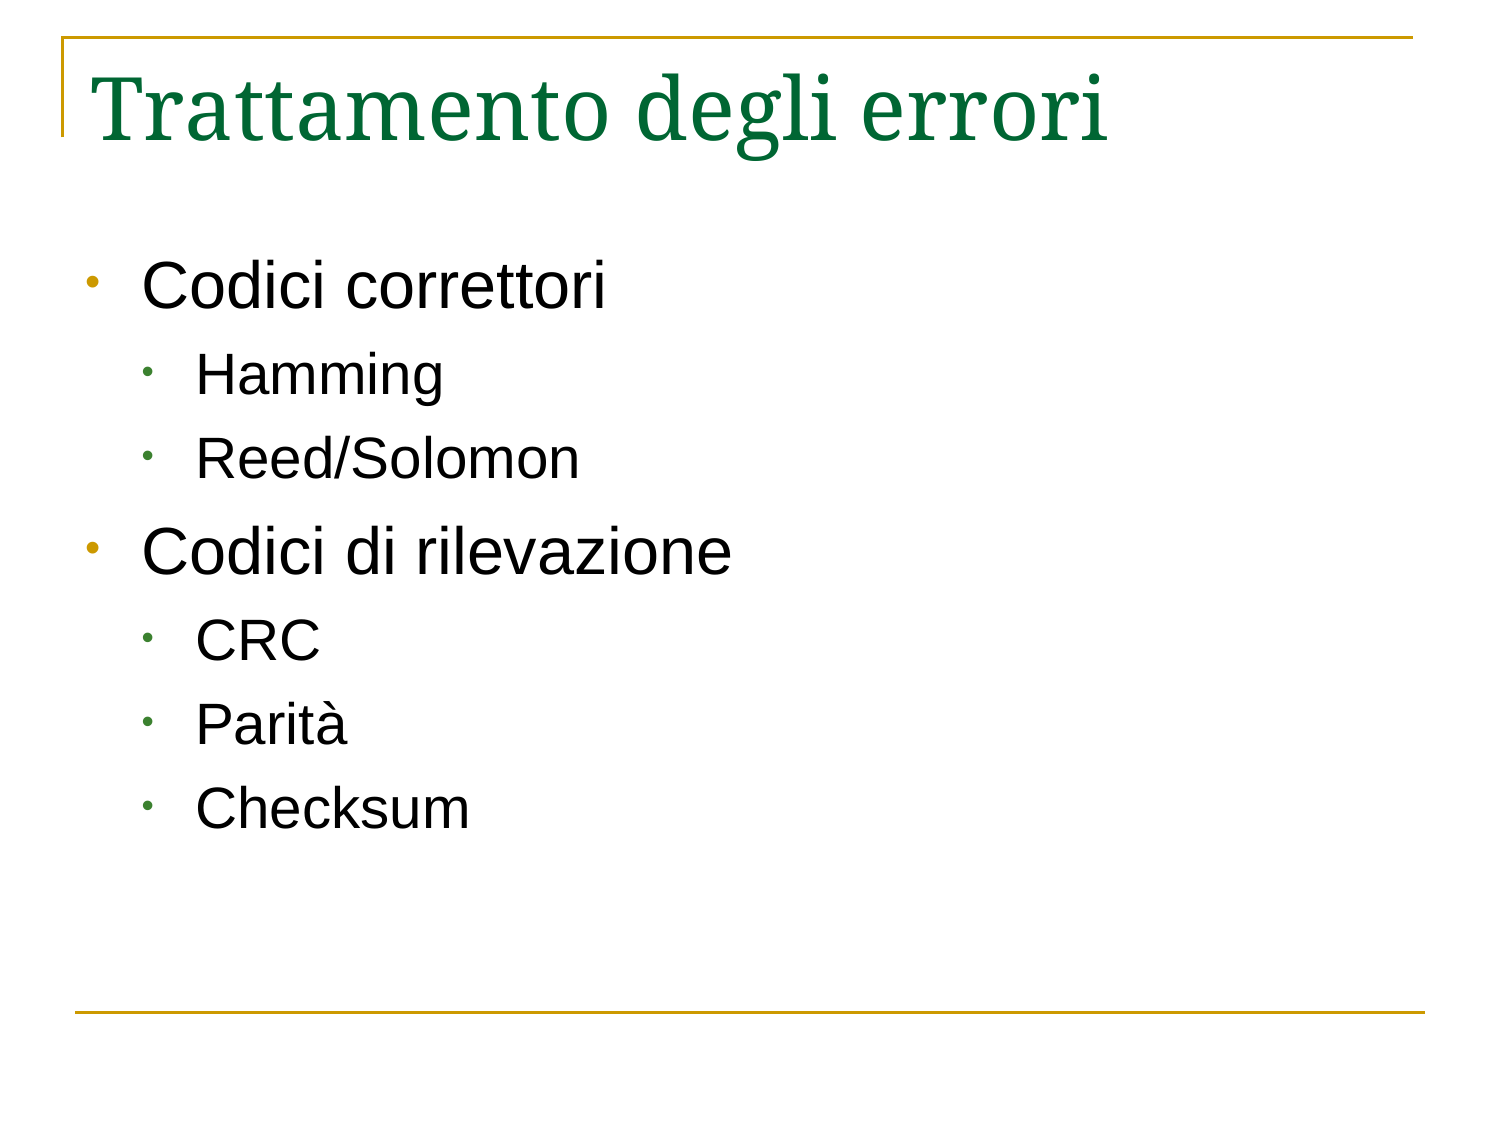

# Trattamento degli errori
Codici correttori
Hamming
Reed/Solomon
Codici di rilevazione
CRC
Parità
Checksum